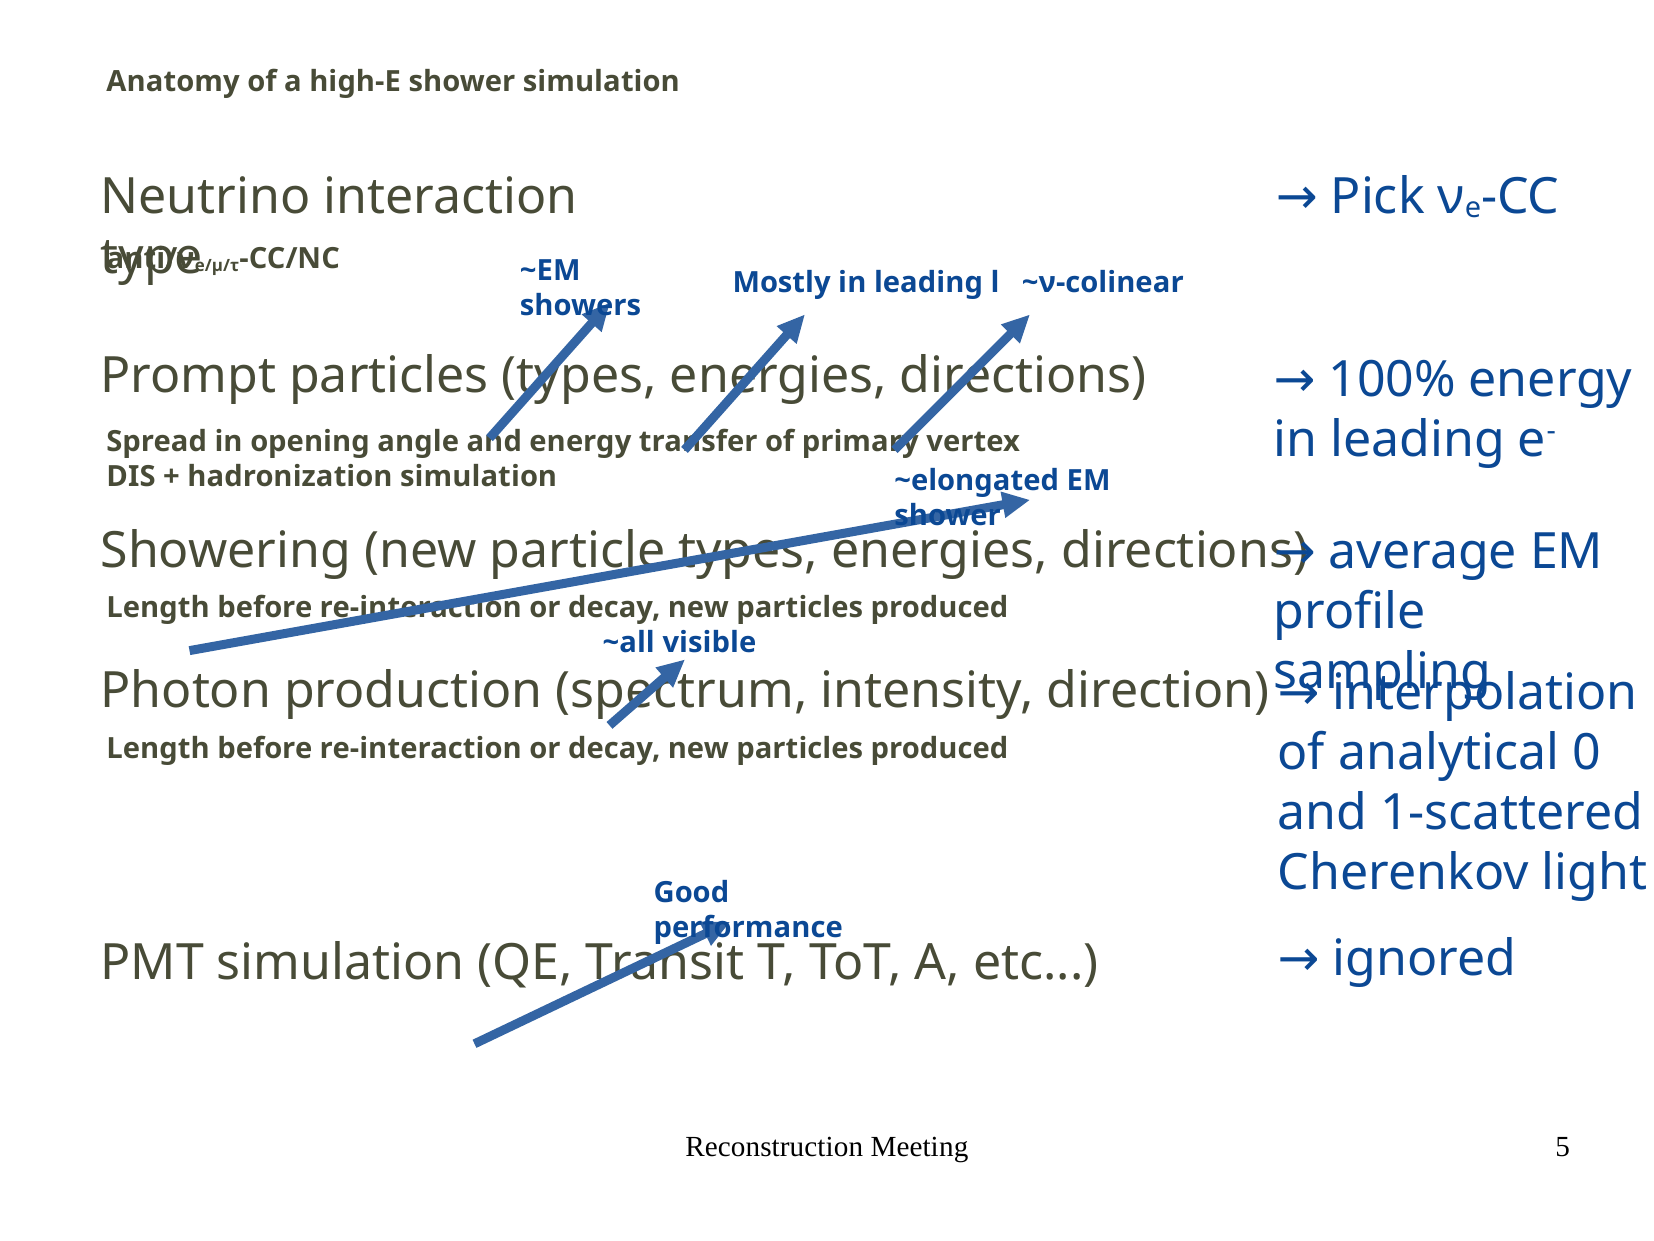

Anatomy of a high-E shower simulation
Showering (new particle types, energies, directions)
Neutrino interaction type
→ Pick νe-CC
Prompt particles (types, energies, directions)
anti/νe/μ/τ-CC/NC
~EM showers
Mostly in leading l
~ν-colinear
→ 100% energy in leading e-
Spread in opening angle and energy transfer of primary vertex
DIS + hadronization simulation
~elongated EM shower
→ average EM profile sampling
Length before re-interaction or decay, new particles produced
~all visible
Photon production (spectrum, intensity, direction)
→ interpolation of analytical 0 and 1-scattered Cherenkov light
Length before re-interaction or decay, new particles produced
Good performance
→ ignored
PMT simulation (QE, Transit T, ToT, A, etc...)
Reconstruction Meeting
5